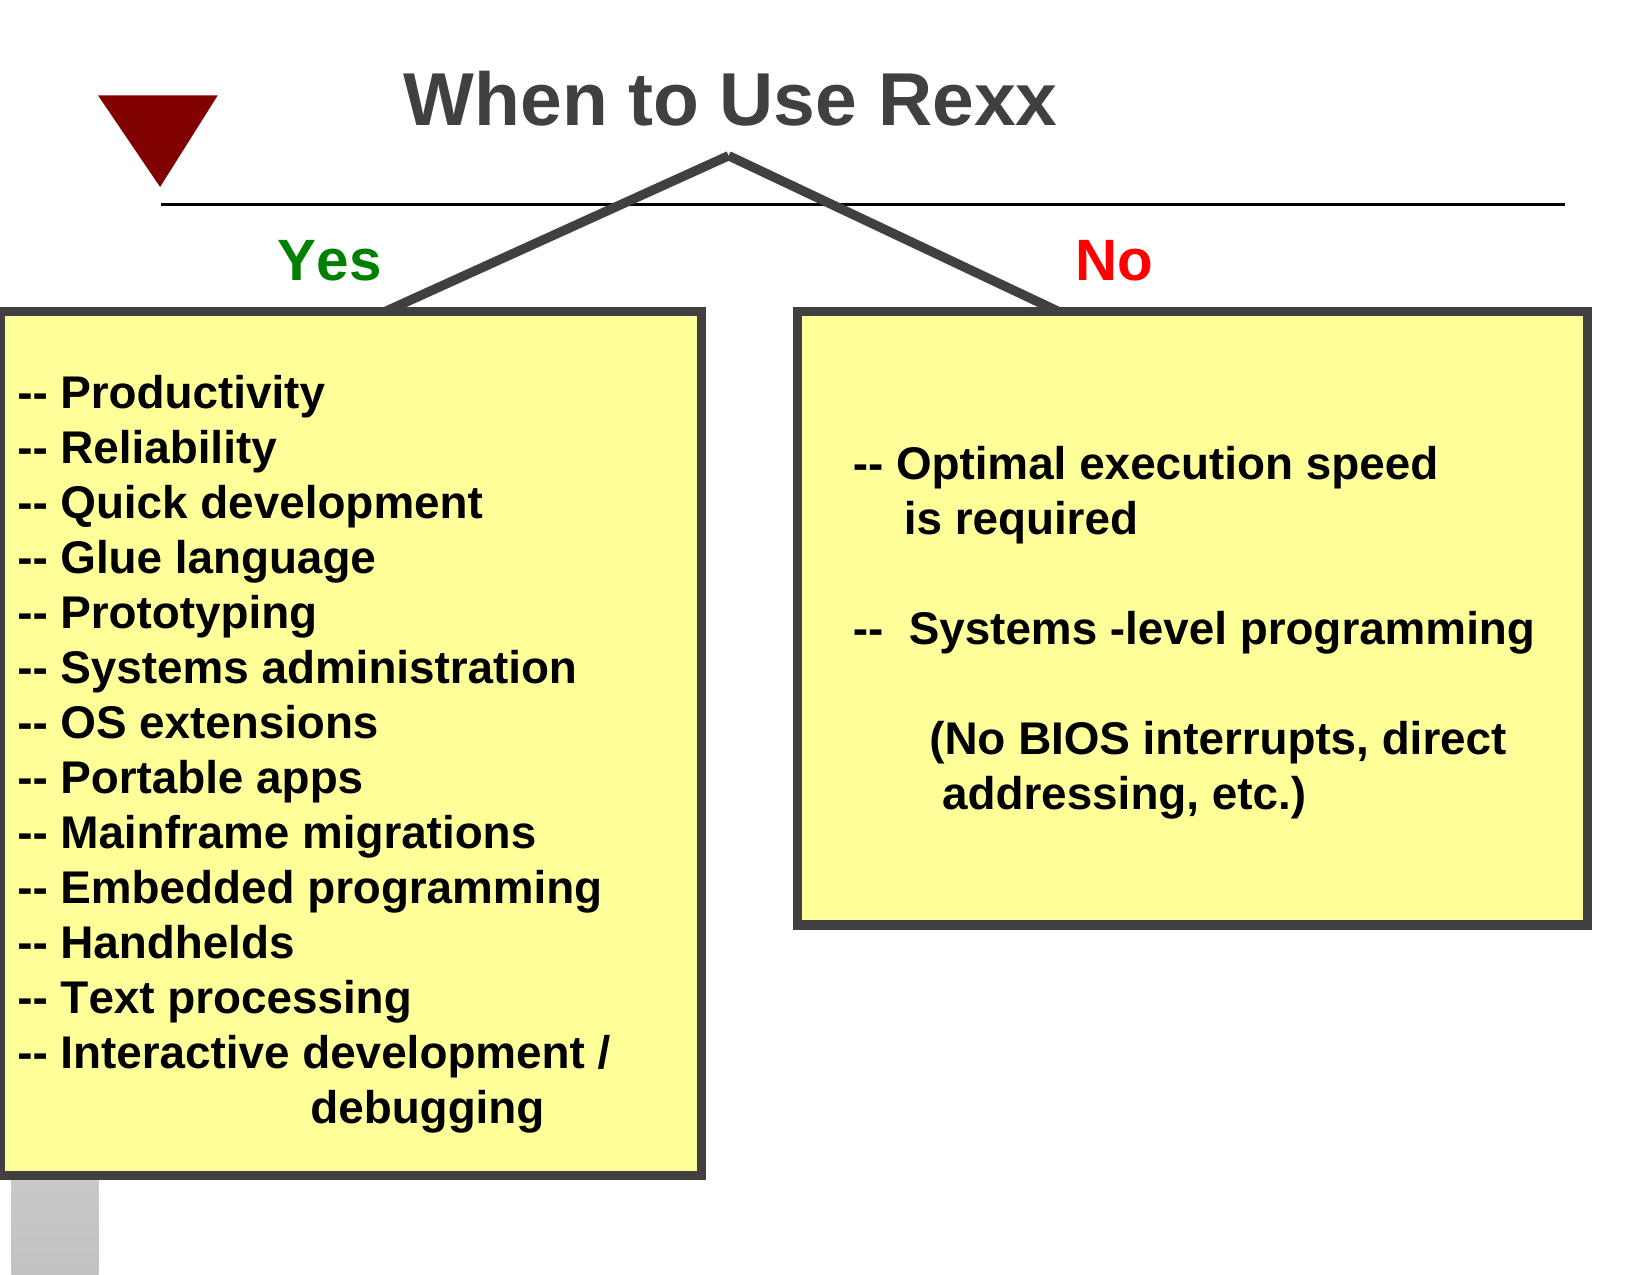

When to Use Rexx
Yes
No
-- Productivity
-- Reliability
-- Quick development
-- Glue language
-- Prototyping
-- Systems administration
-- OS extensions
-- Portable apps
-- Mainframe migrations
-- Embedded programming
-- Handhelds
-- Text processing
-- Interactive development /
 debugging
-- Optimal execution speed
 is required
-- Systems -level programming
 (No BIOS interrupts, direct
 addressing, etc.)